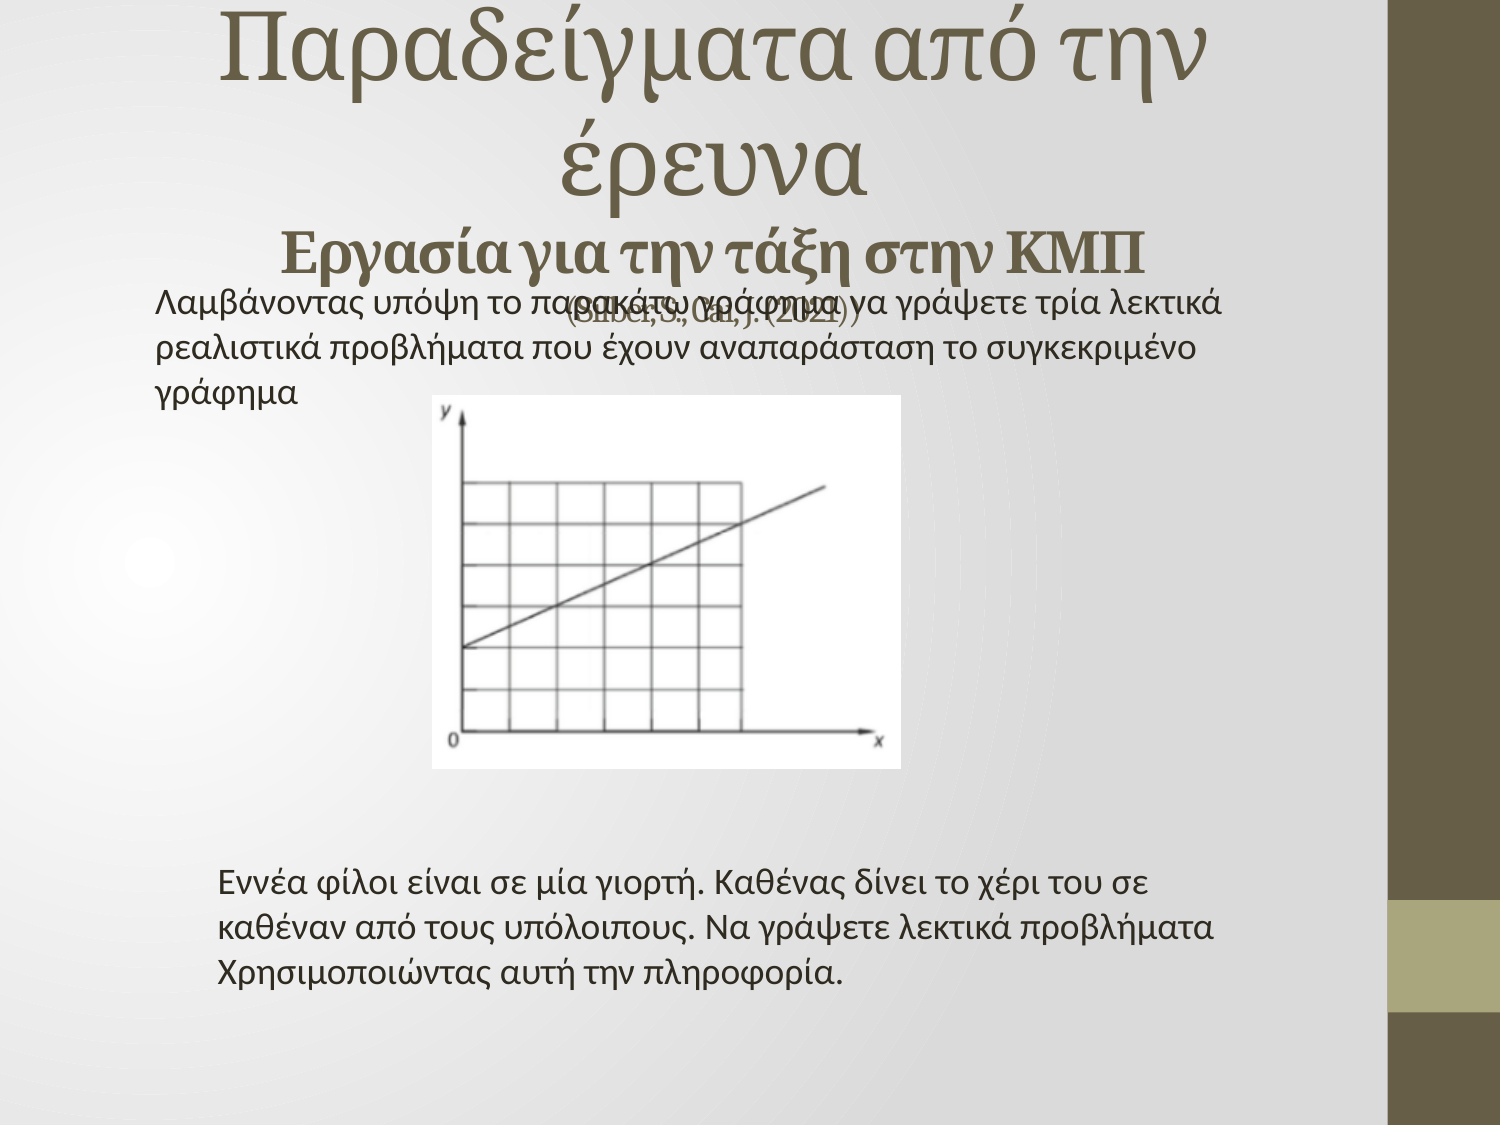

# Παραδείγματα από την έρευνα Εργασία για την τάξη στην ΚΜΠ (Silber, S., Cai, J. (2021))
Λαμβάνοντας υπόψη το παρακάτω γράφημα να γράψετε τρία λεκτικά
ρεαλιστικά προβλήματα που έχουν αναπαράσταση το συγκεκριμένο
γράφημα
Εννέα φίλοι είναι σε μία γιορτή. Καθένας δίνει το χέρι του σε καθέναν από τους υπόλοιπους. Να γράψετε λεκτικά προβλήματα
Χρησιμοποιώντας αυτή την πληροφορία.